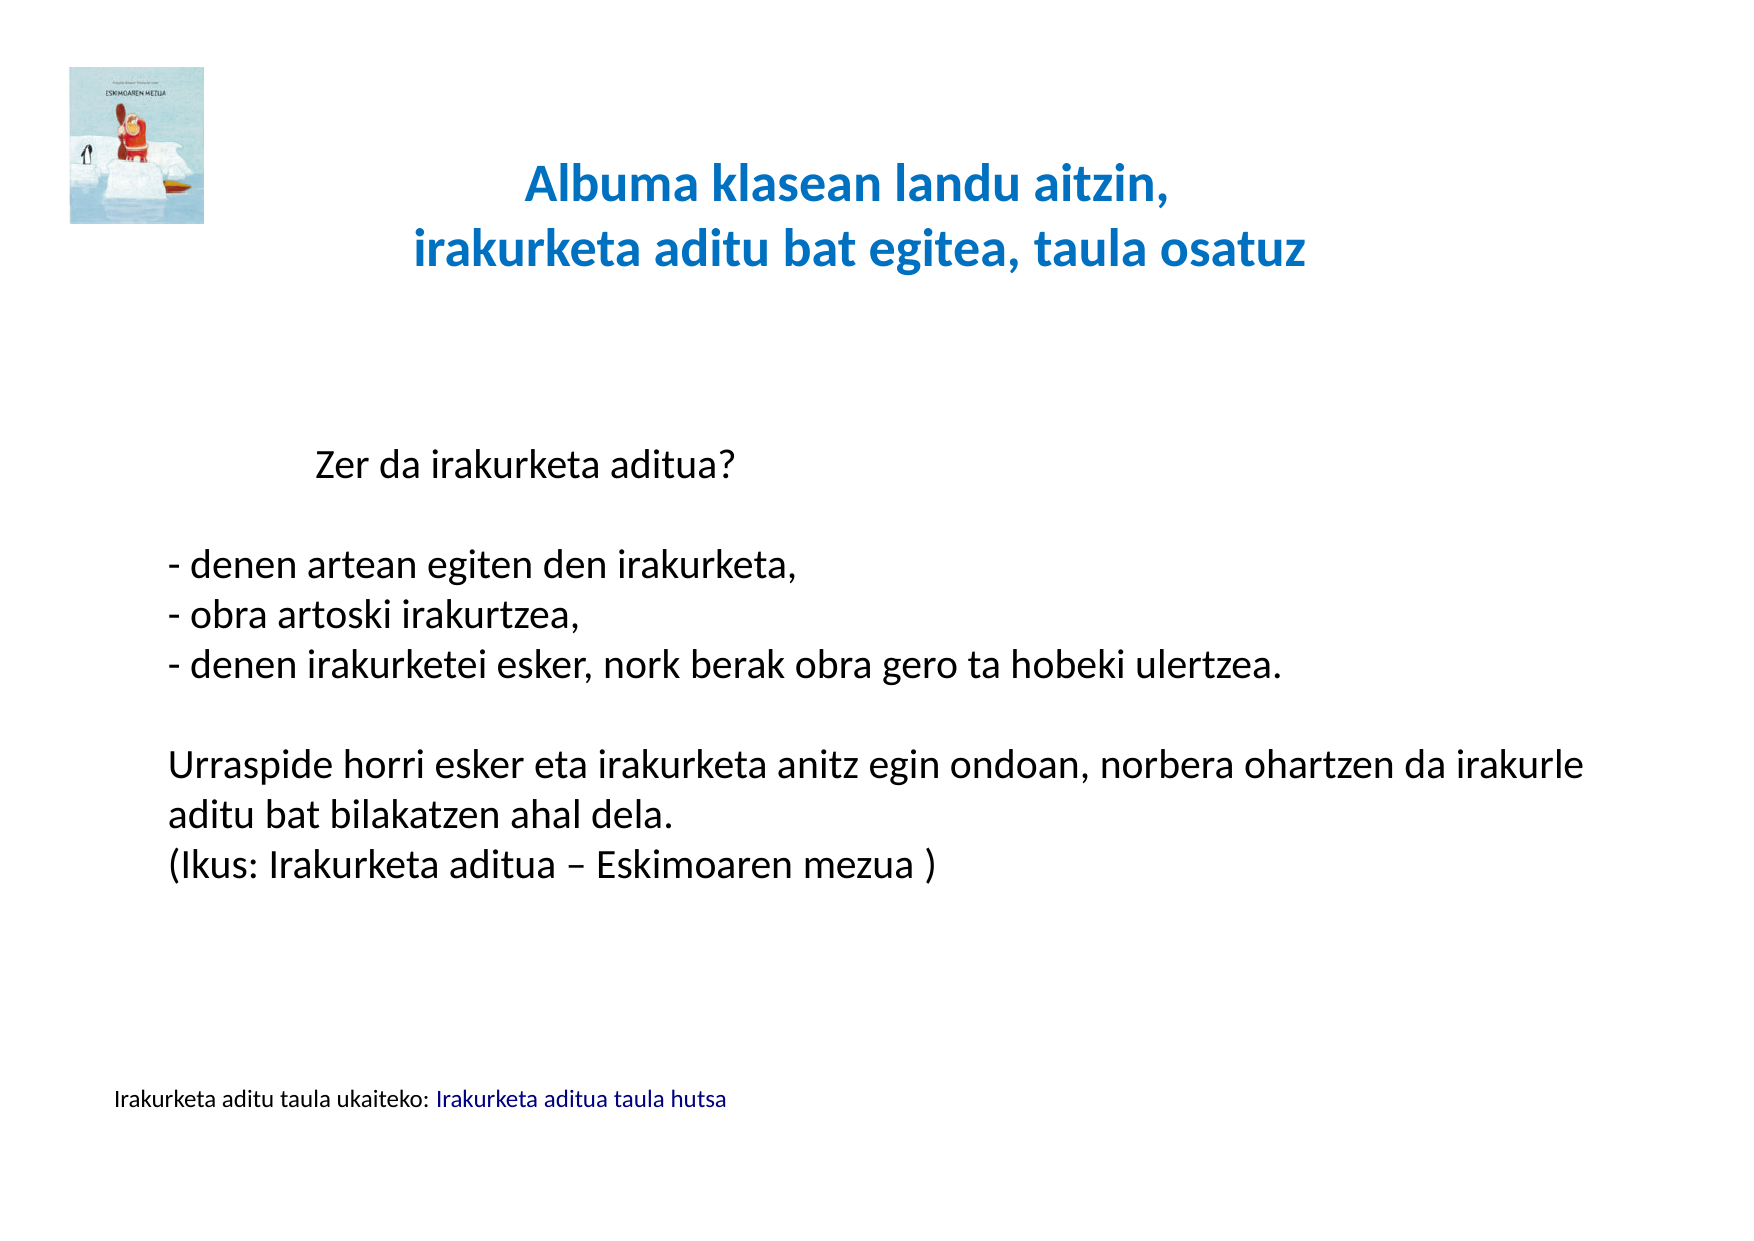

Albuma klasean landu aitzin,
 irakurketa aditu bat egitea, taula osatuz
# Zer da irakurketa aditua? - denen artean egiten den irakurketa, - obra artoski irakurtzea, - denen irakurketei esker, nork berak obra gero ta hobeki ulertzea. Urraspide horri esker eta irakurketa anitz egin ondoan, norbera ohartzen da irakurle aditu bat bilakatzen ahal dela. (Ikus: Irakurketa aditua – Eskimoaren mezua )
Irakurketa aditu taula ukaiteko: Irakurketa aditua taula hutsa